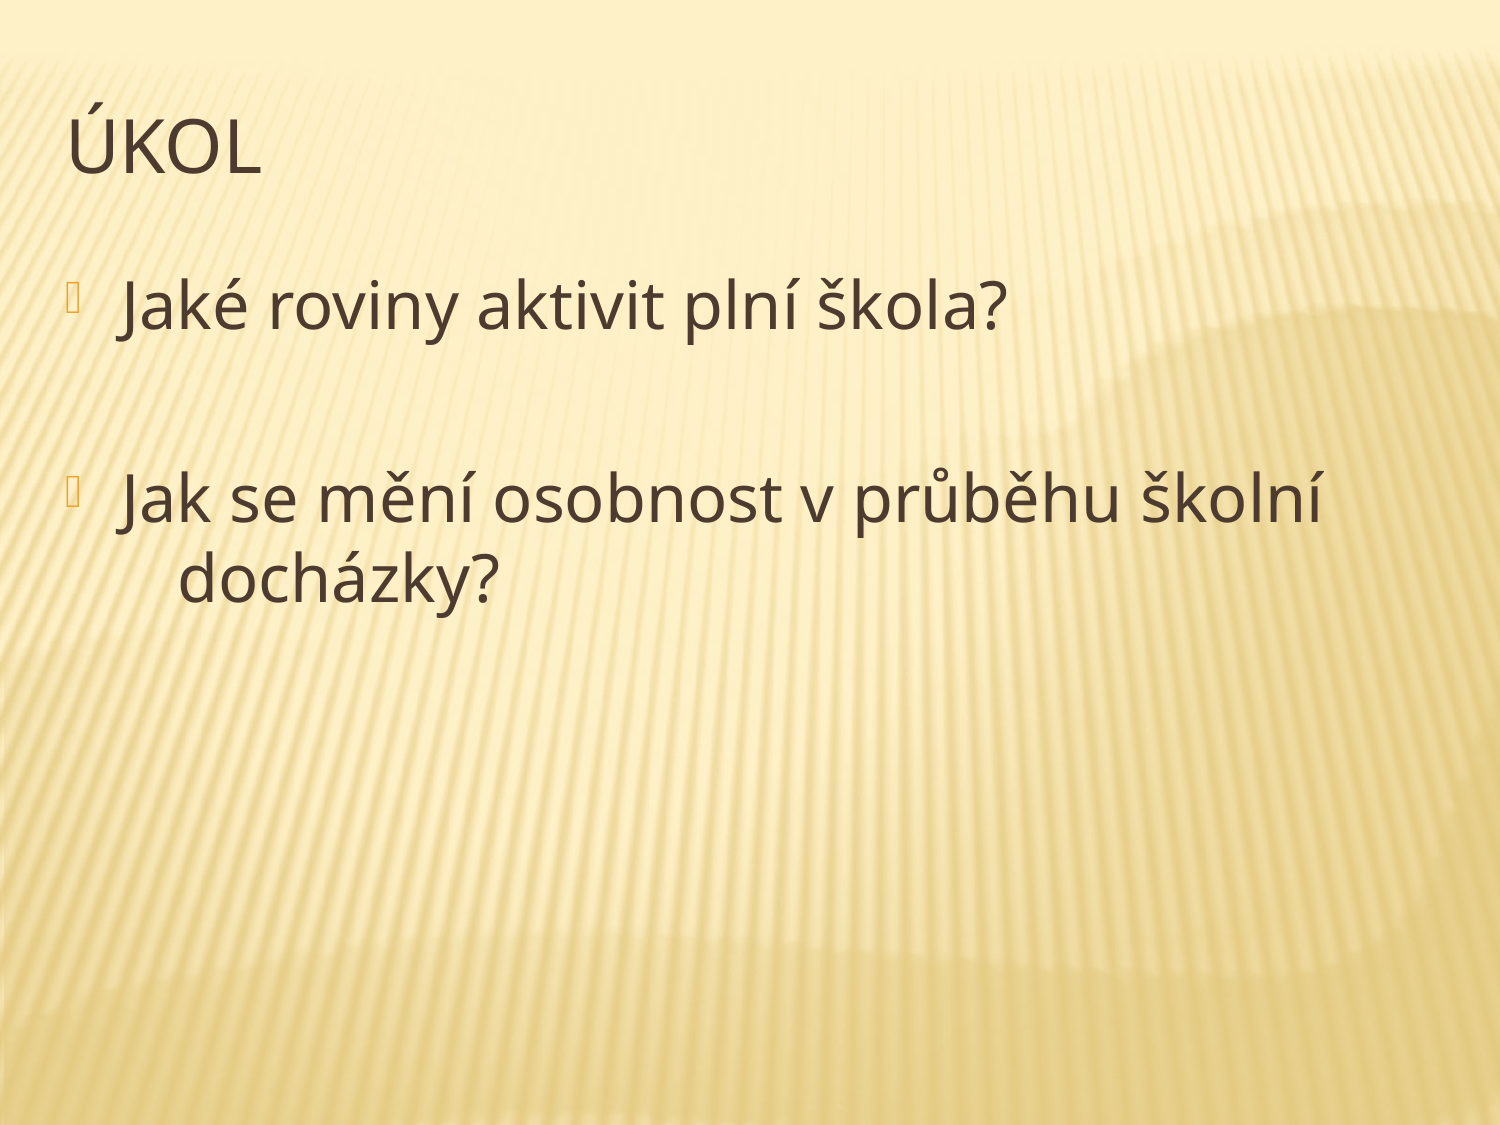

# Úkol
Jaké roviny aktivit plní škola?
Jak se mění osobnost v průběhu školní docházky?